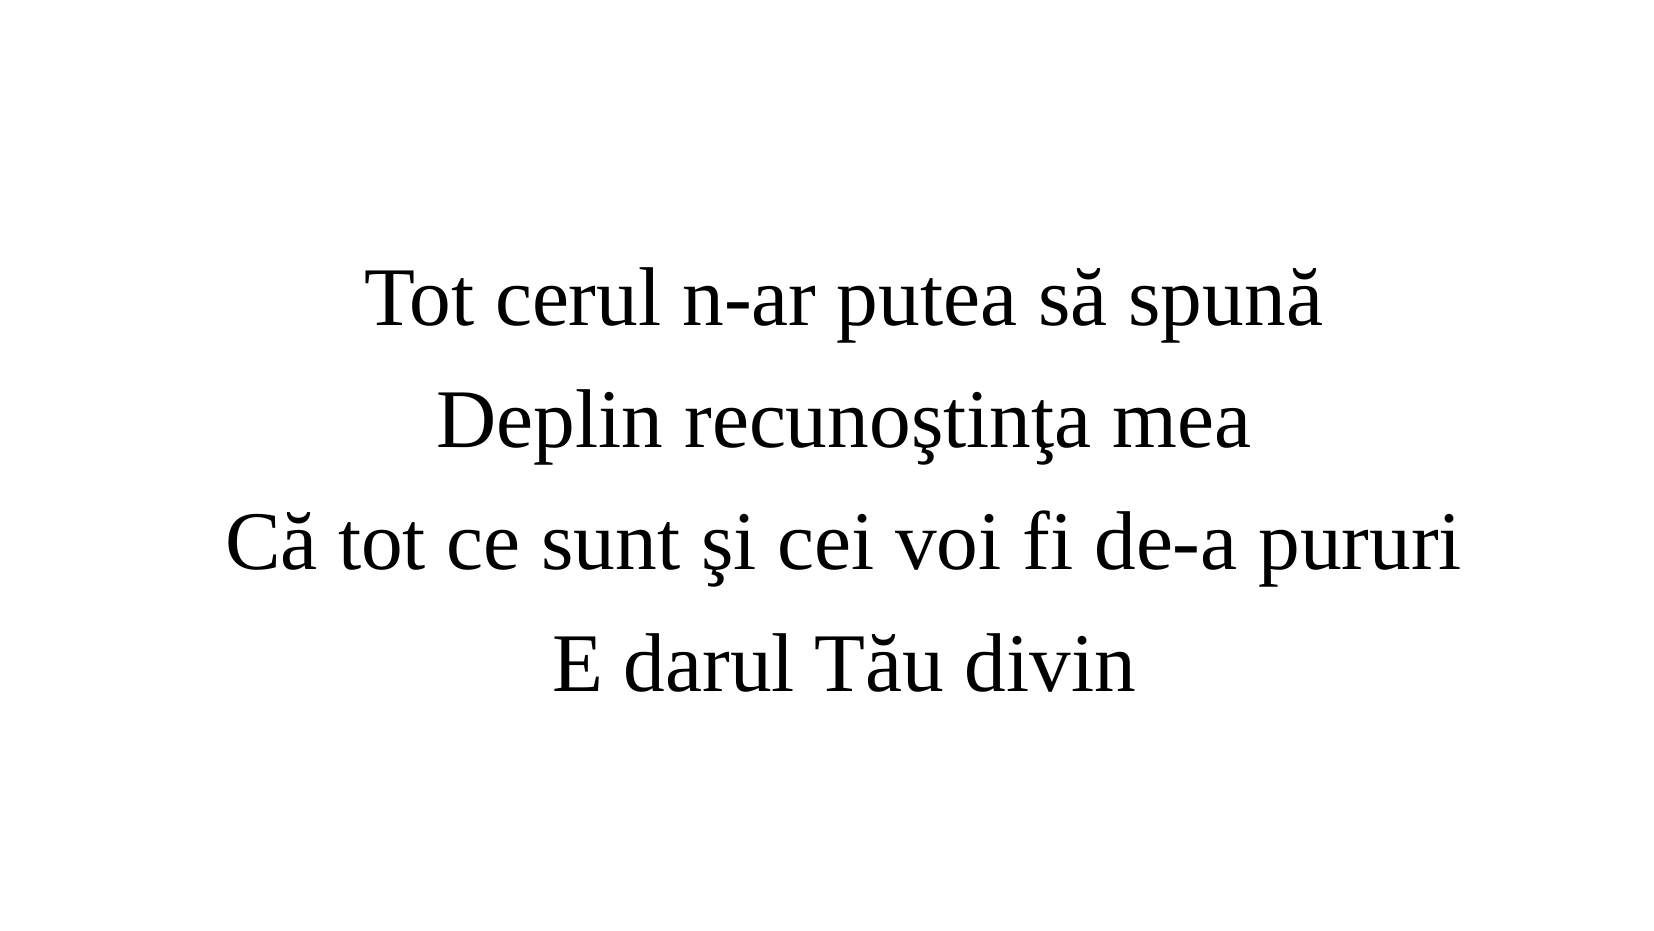

# Tot cerul n-ar putea să spună
Deplin recunoştinţa mea
Că tot ce sunt şi cei voi fi de-a pururi
E darul Tău divin